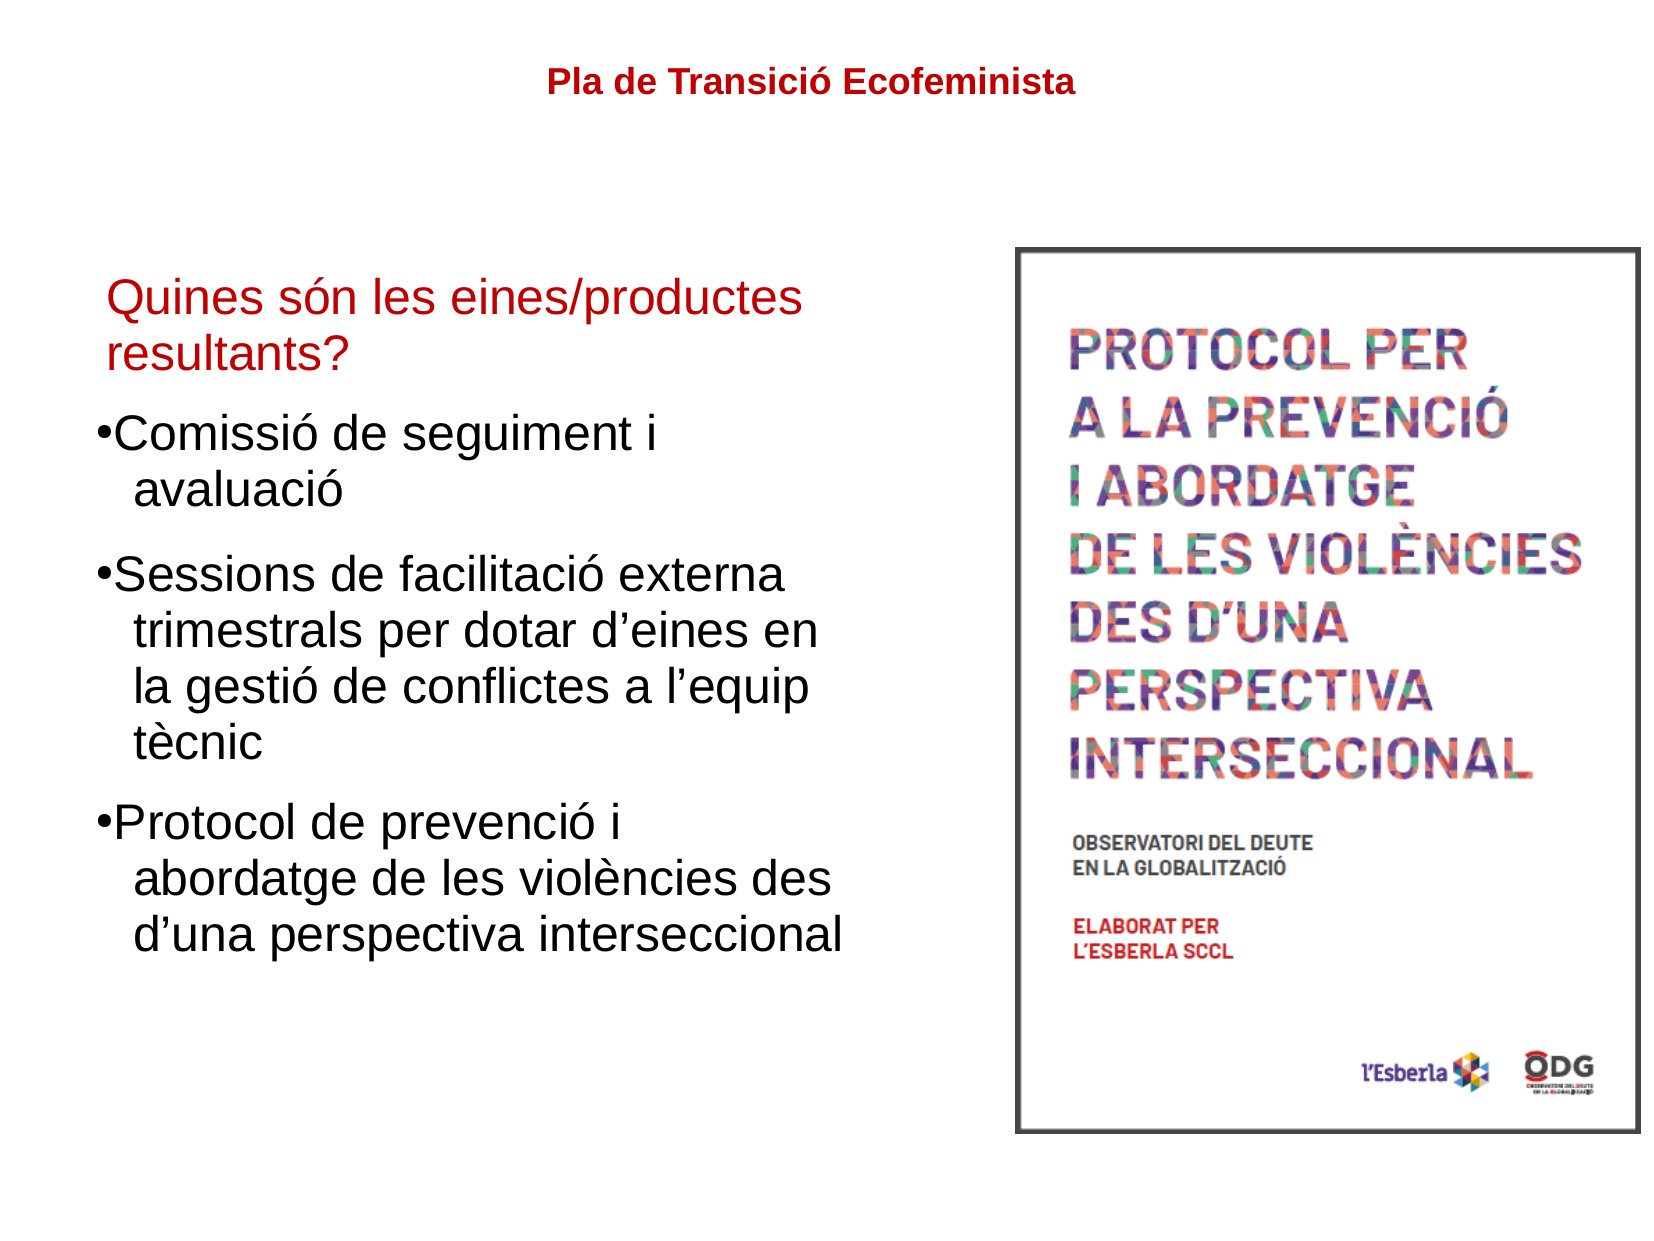

Pla de Transició Ecofeminista
Quines són les eines/productes resultants?
Comissió de seguiment i avaluació
Sessions de facilitació externa trimestrals per dotar d’eines en la gestió de conflictes a l’equip tècnic
Protocol de prevenció i abordatge de les violències des d’una perspectiva interseccional